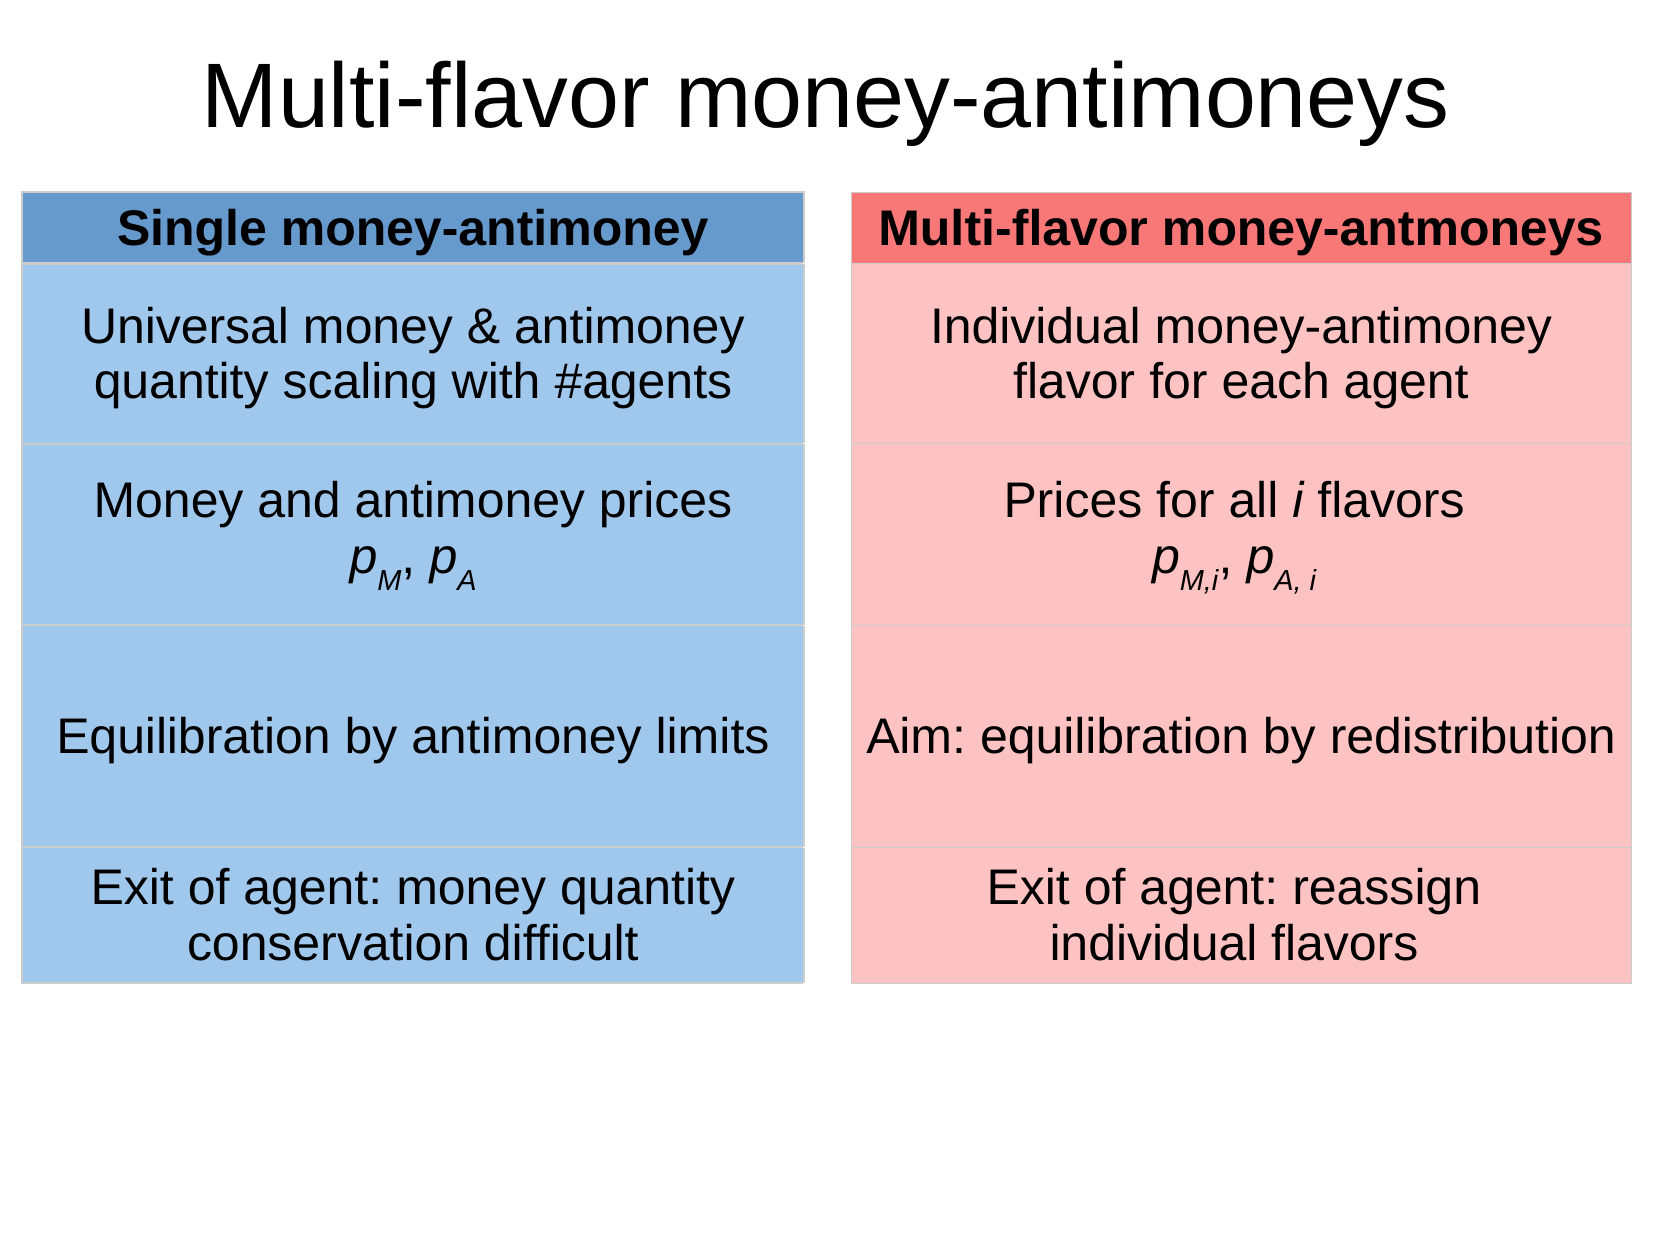

# Multi-flavor money-antimoneys
| Single money-antimoney | | Multi-flavor money-antmoneys |
| --- | --- | --- |
| Universal money & antimoney quantity scaling with #agents | | Individual money-antimoney flavor for each agent |
| Money and antimoney prices pM, pA | | Prices for all i flavors pM,i, pA, i |
| Equilibration by antimoney limits | | Aim: equilibration by redistribution |
| Exit of agent: money quantity conservation difficult | | Exit of agent: reassign individual flavors |